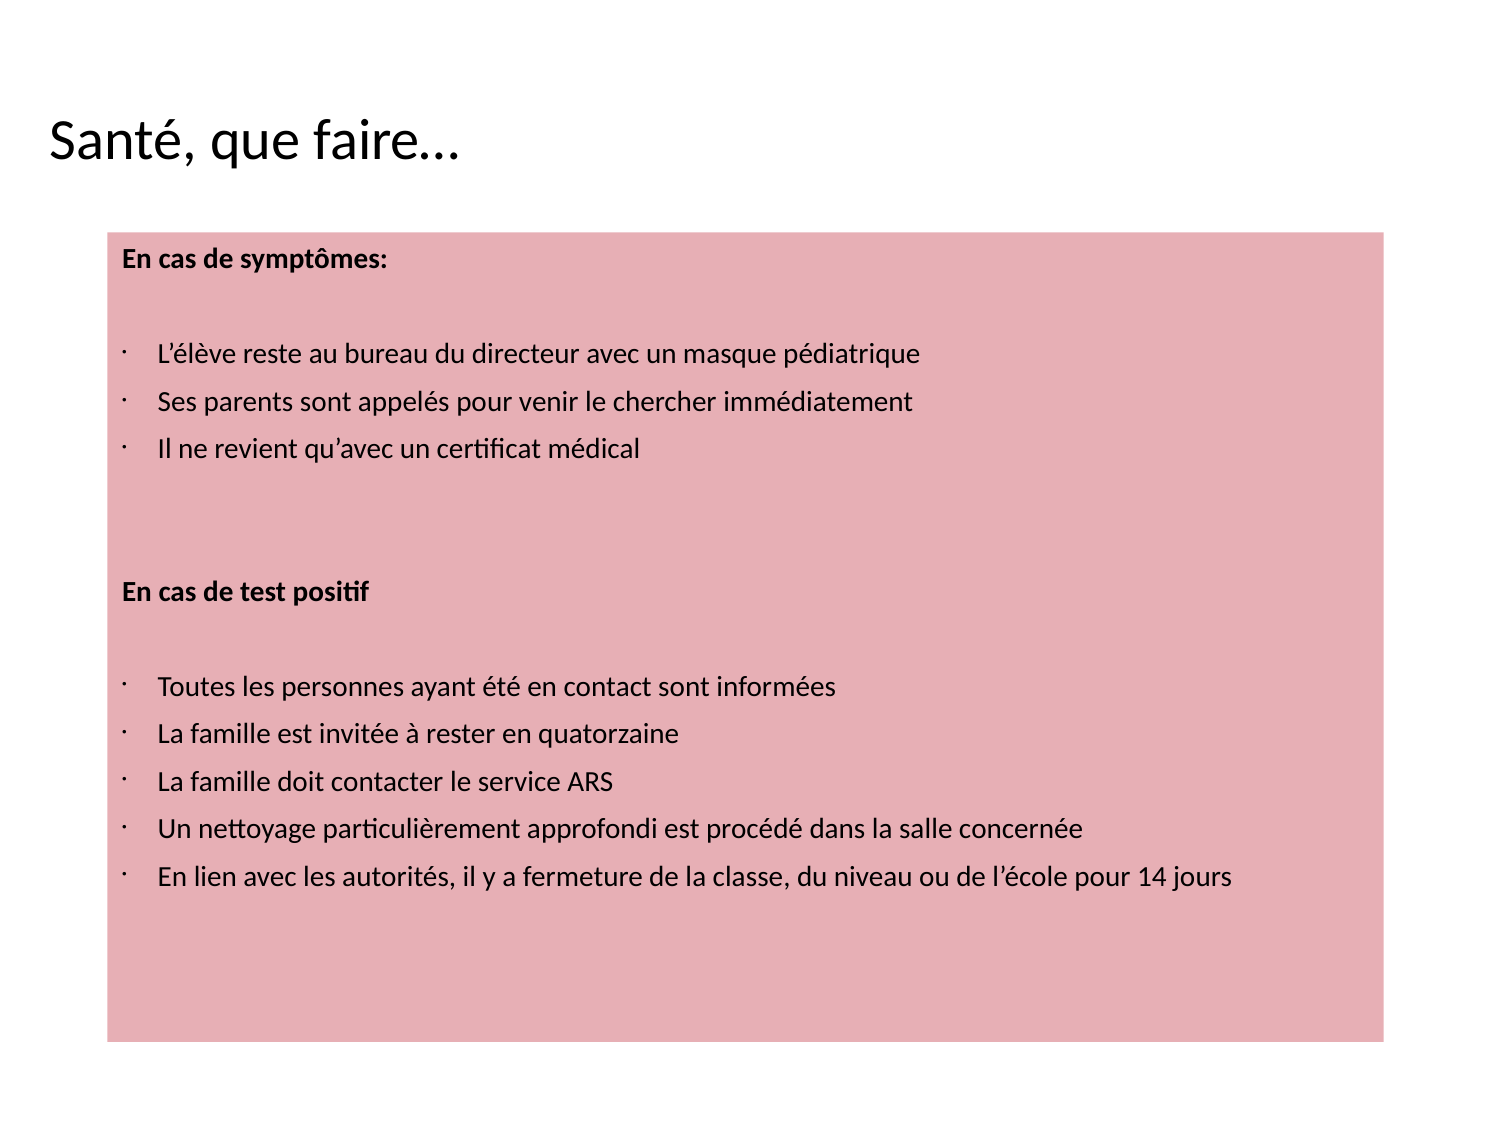

Santé, que faire…
En cas de symptômes:
L’élève reste au bureau du directeur avec un masque pédiatrique
Ses parents sont appelés pour venir le chercher immédiatement
Il ne revient qu’avec un certificat médical
En cas de test positif
Toutes les personnes ayant été en contact sont informées
La famille est invitée à rester en quatorzaine
La famille doit contacter le service ARS
Un nettoyage particulièrement approfondi est procédé dans la salle concernée
En lien avec les autorités, il y a fermeture de la classe, du niveau ou de l’école pour 14 jours